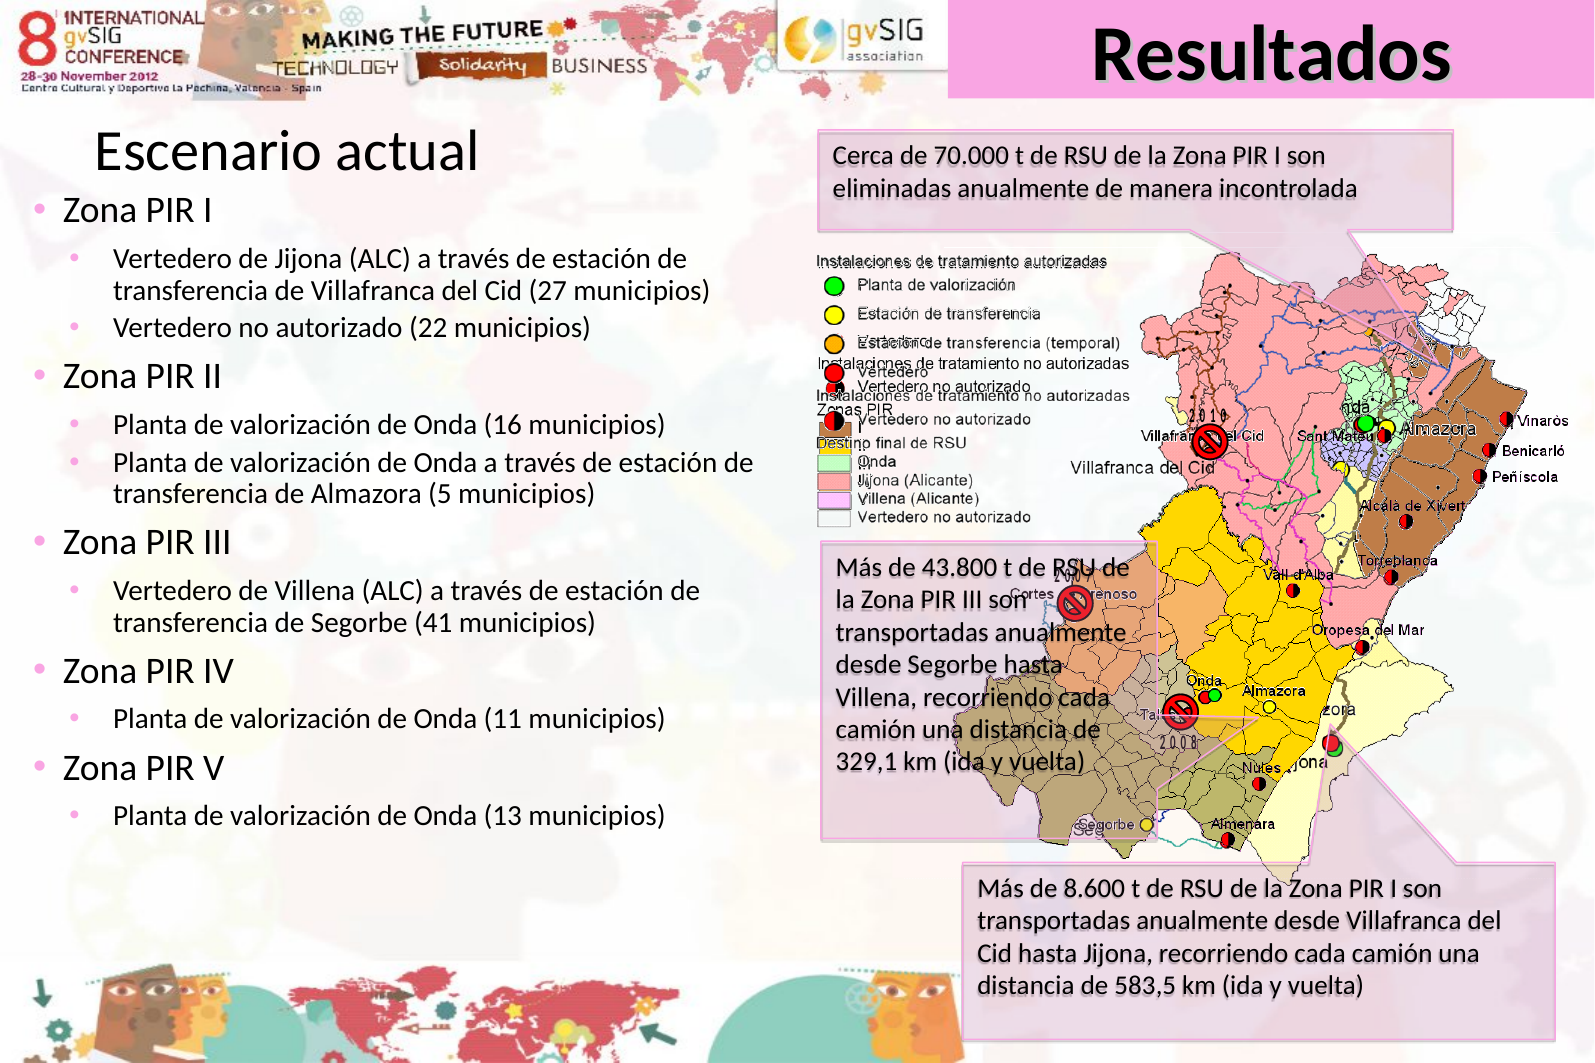

Resultados
# Escenario actual
Cerca de 70.000 t de RSU de la Zona PIR I son eliminadas anualmente de manera incontrolada
Zona PIR I
Vertedero de Jijona (ALC) a través de estación de transferencia de Villafranca del Cid (27 municipios)
Vertedero no autorizado (22 municipios)
Zona PIR II
Planta de valorización de Onda (16 municipios)
Planta de valorización de Onda a través de estación de transferencia de Almazora (5 municipios)
Zona PIR III
Vertedero de Villena (ALC) a través de estación de transferencia de Segorbe (41 municipios)
Zona PIR IV
Planta de valorización de Onda (11 municipios)
Zona PIR V
Planta de valorización de Onda (13 municipios)
Más de 43.800 t de RSU de la Zona PIR III son transportadas anualmente desde Segorbe hasta Villena, recorriendo cada camión una distancia de 329,1 km (ida y vuelta)
Más de 8.600 t de RSU de la Zona PIR I son transportadas anualmente desde Villafranca del Cid hasta Jijona, recorriendo cada camión una distancia de 583,5 km (ida y vuelta)